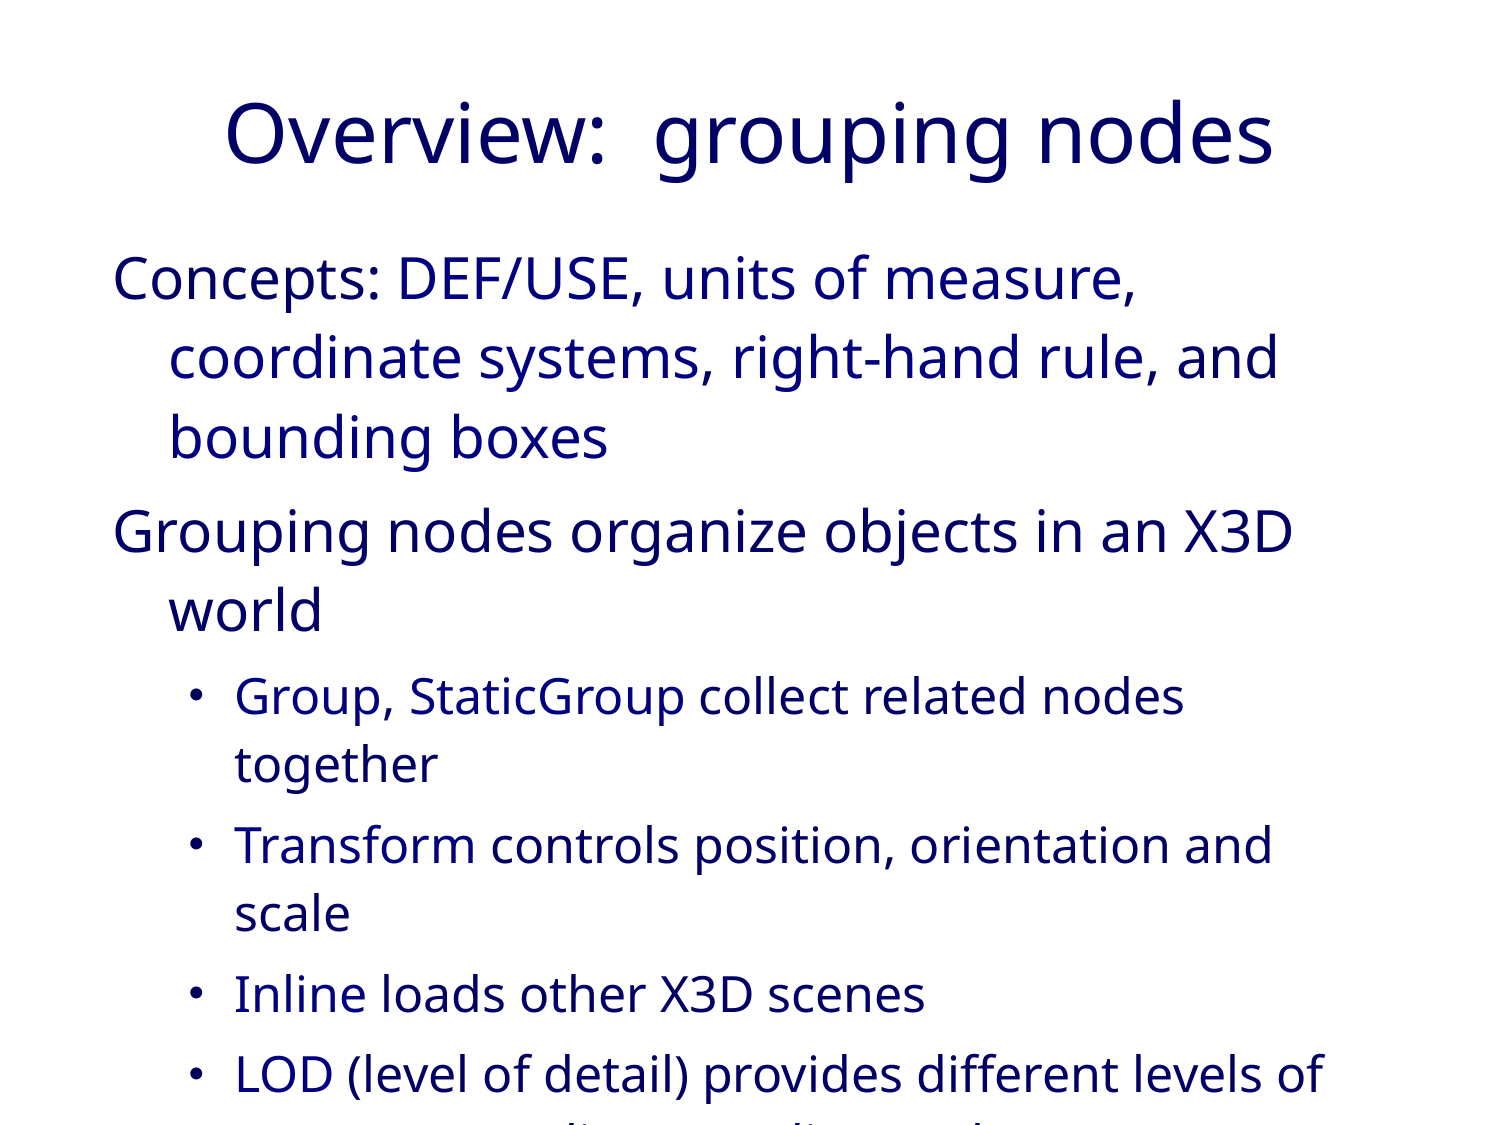

# Overview: grouping nodes
Concepts: DEF/USE, units of measure, coordinate systems, right-hand rule, and bounding boxes
Grouping nodes organize objects in an X3D world
Group, StaticGroup collect related nodes together
Transform controls position, orientation and scale
Inline loads other X3D scenes
LOD (level of detail) provides different levels of geometry quality according to the user's viewpoint
Switch can be animated to select different children, one (or none) at a time
Other grouping nodes are covered in Chapter 4
Anchor, Billboard, Collision